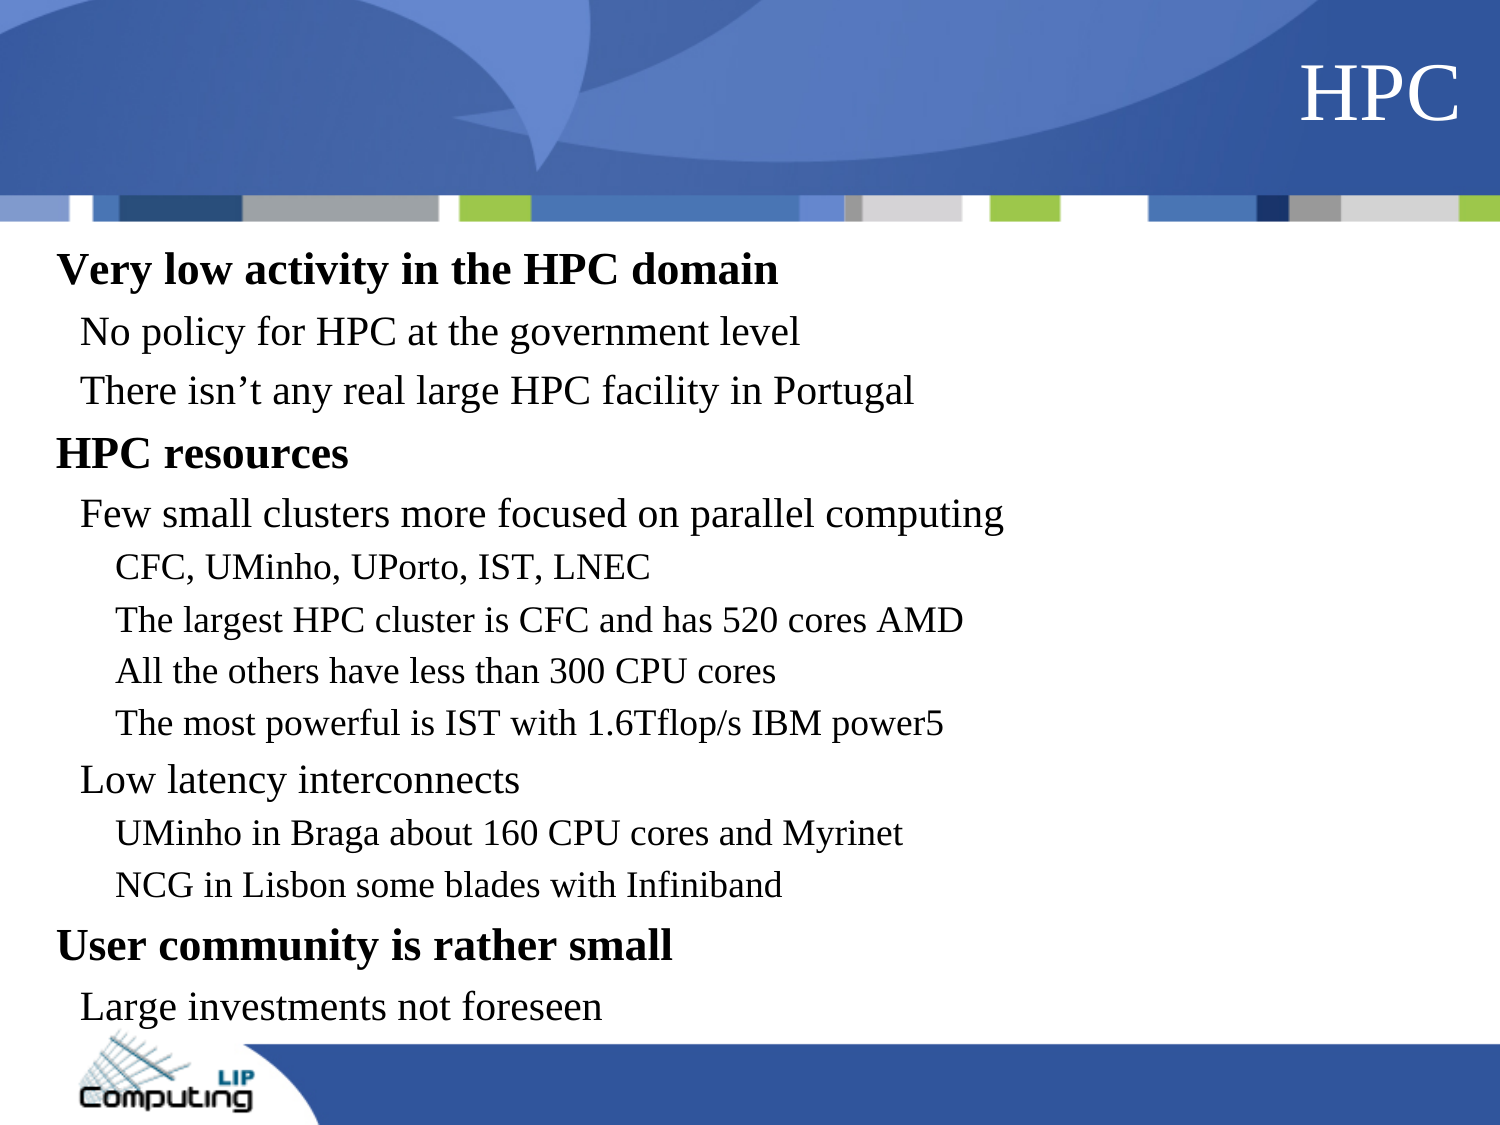

HPC
 Very low activity in the HPC domain
No policy for HPC at the government level
There isn’t any real large HPC facility in Portugal
 HPC resources
Few small clusters more focused on parallel computing
CFC, UMinho, UPorto, IST, LNEC
The largest HPC cluster is CFC and has 520 cores AMD
All the others have less than 300 CPU cores
The most powerful is IST with 1.6Tflop/s IBM power5
Low latency interconnects
UMinho in Braga about 160 CPU cores and Myrinet
NCG in Lisbon some blades with Infiniband
 User community is rather small
Large investments not foreseen
IST cluster